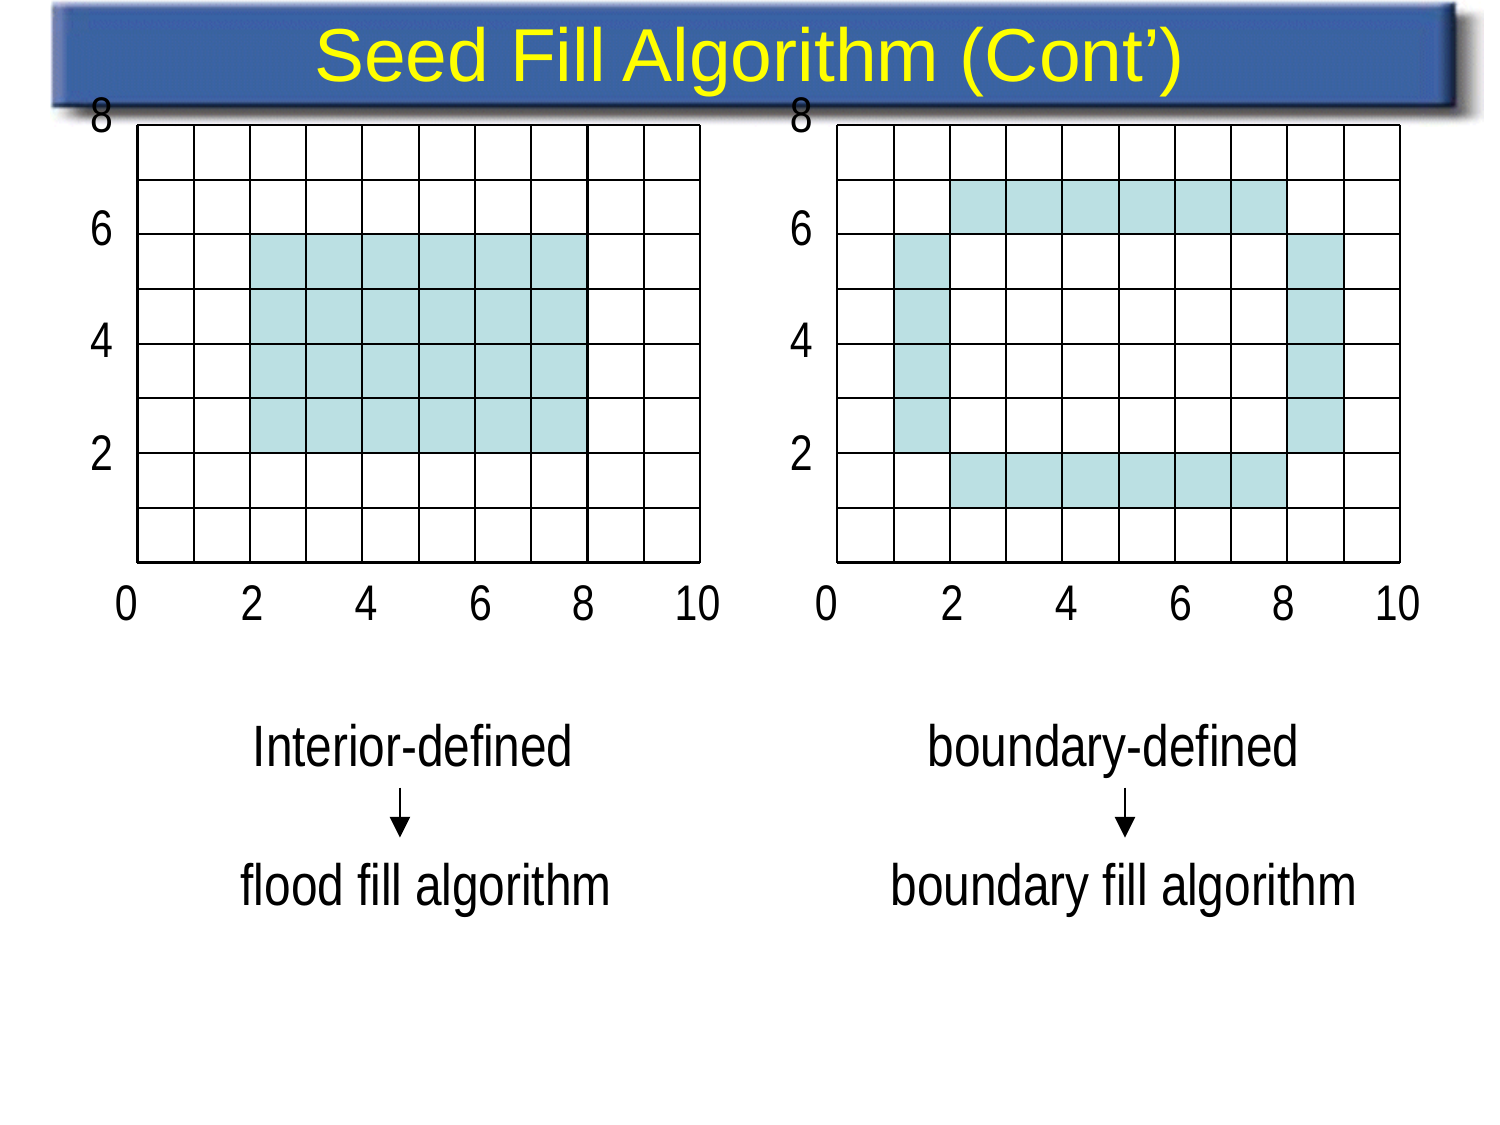

# Seed Fill Algorithm (Cont’)
8
6
4
2
0 2 4 6 8 10
8
6
4
2
0 2 4 6 8 10
Interior-defined
boundary-defined
flood fill algorithm
boundary fill algorithm